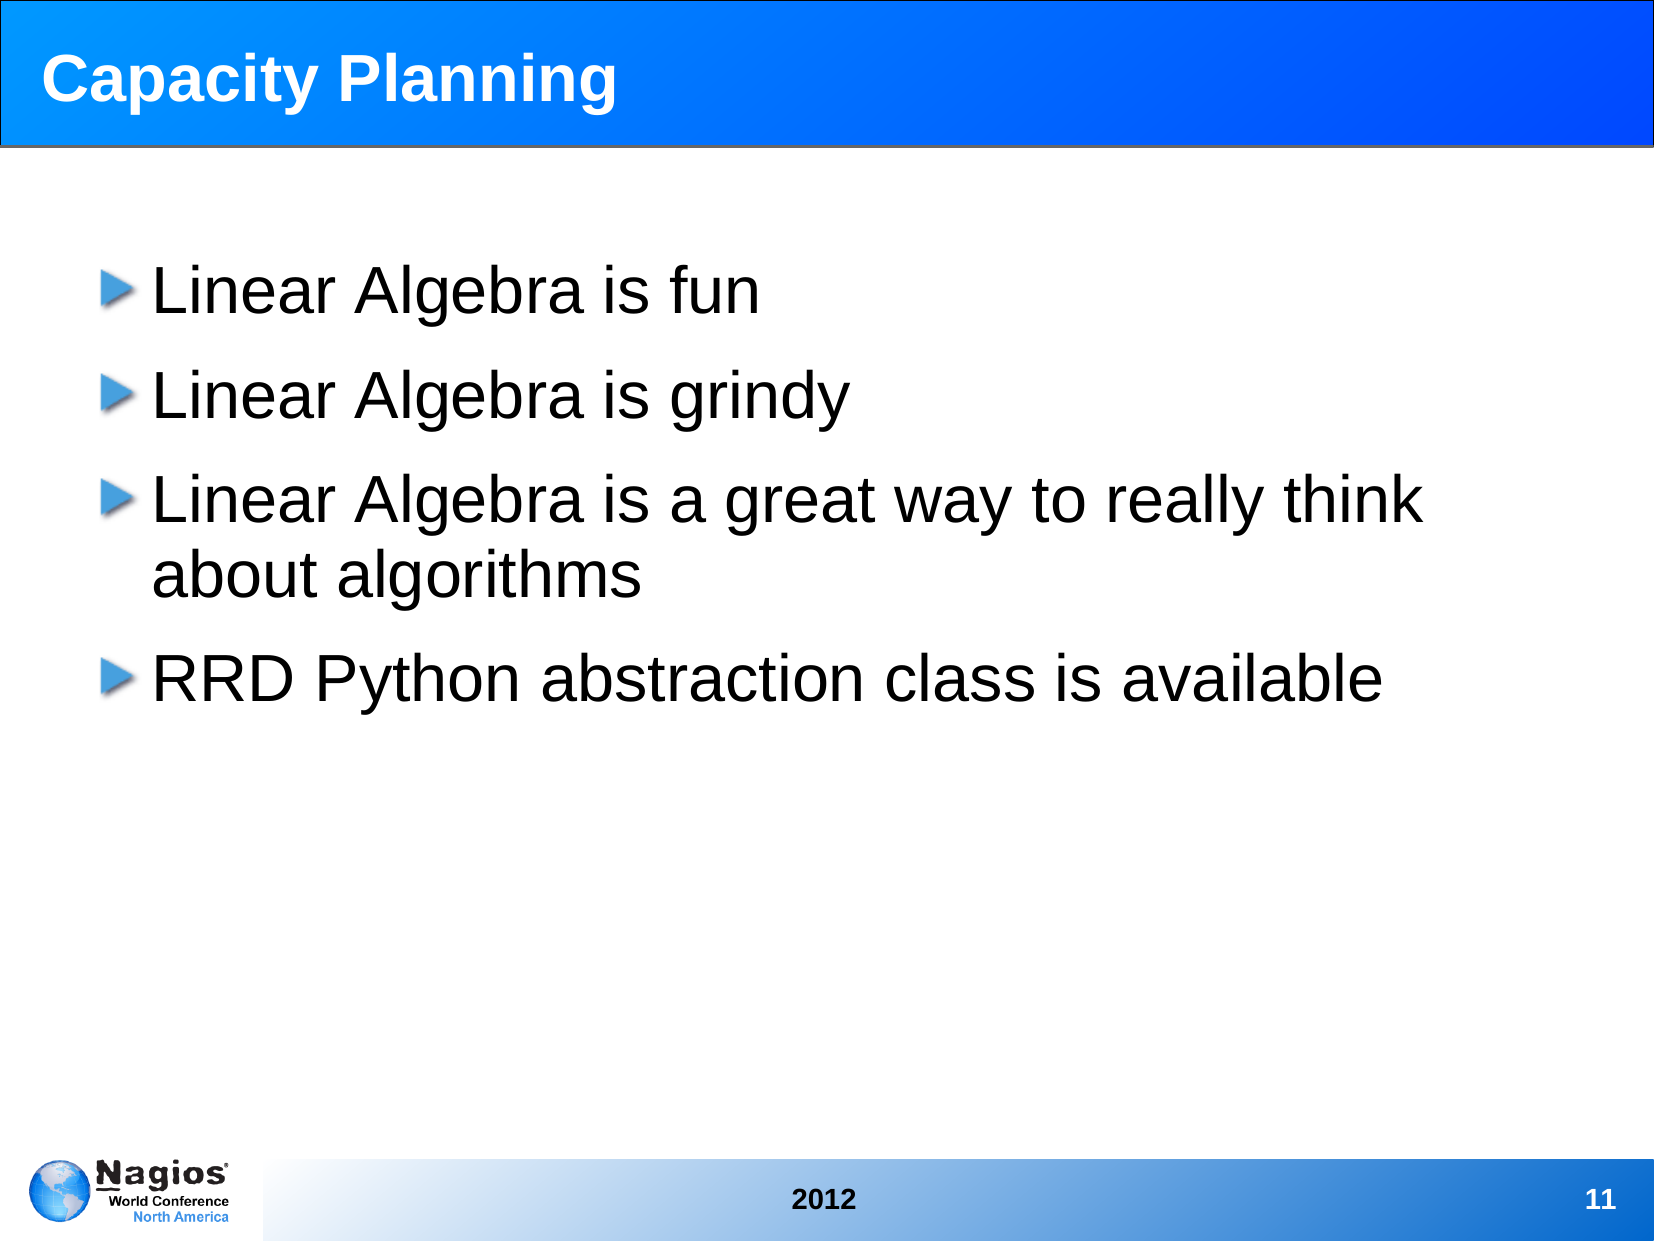

# Capacity Planning
Linear Algebra is fun
Linear Algebra is grindy
Linear Algebra is a great way to really think about algorithms
RRD Python abstraction class is available
2011
11